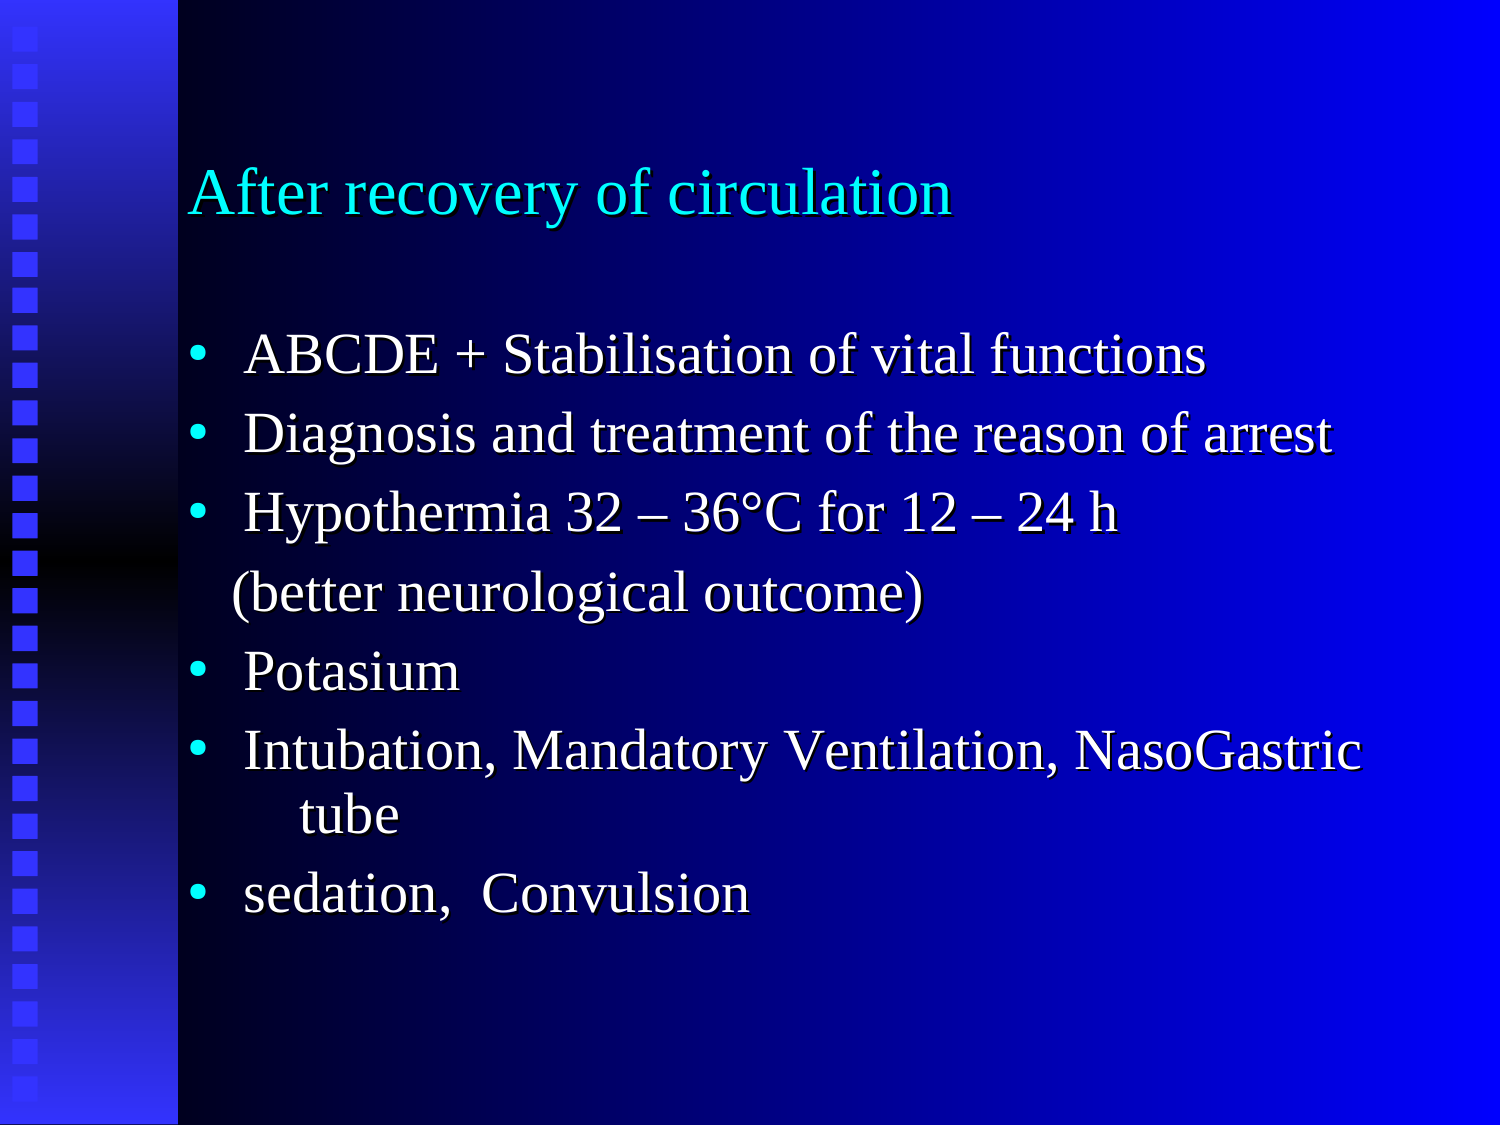

# After recovery of circulation
ABCDE + Stabilisation of vital functions
Diagnosis and treatment of the reason of arrest
Hypothermia 32 – 36°C for 12 – 24 h
 (better neurological outcome)
Potasium
Intubation, Mandatory Ventilation, NasoGastric tube
sedation, Convulsion